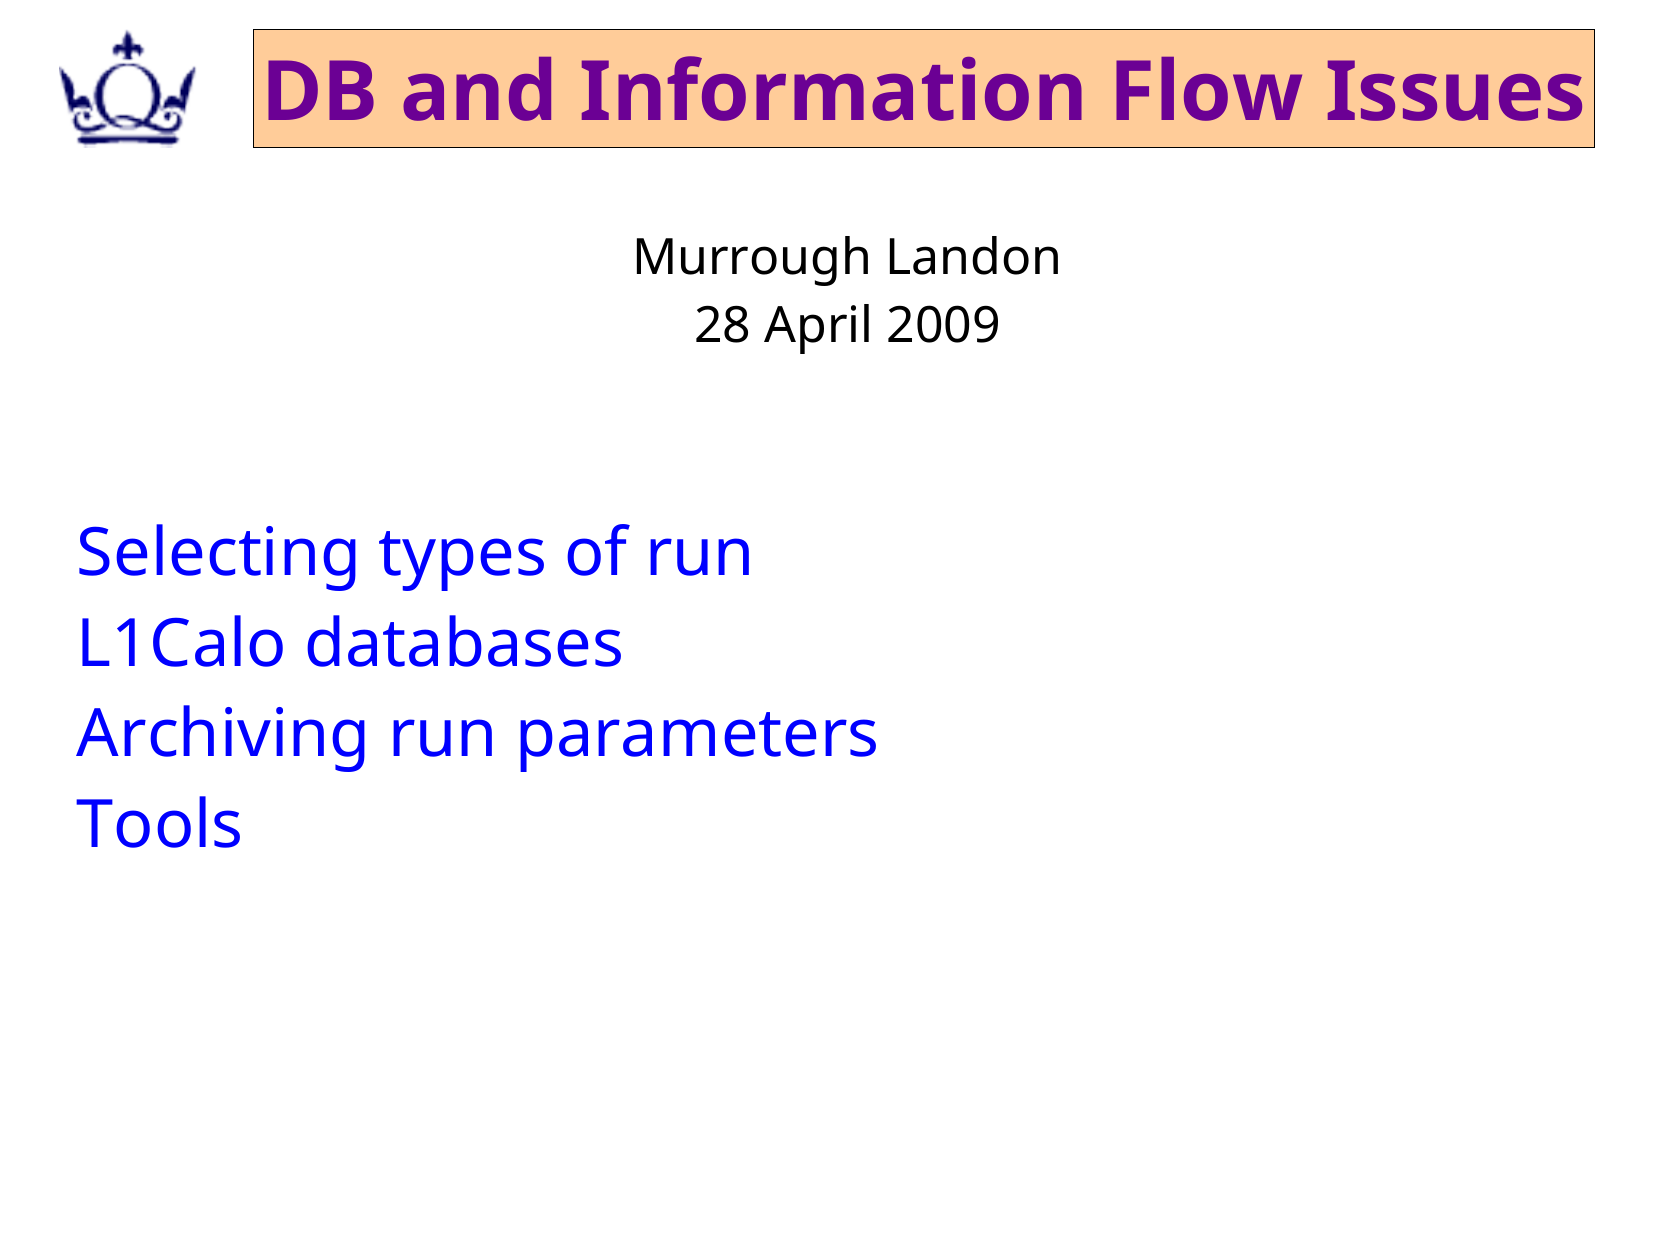

# DB and Information Flow Issues
Murrough Landon
28 April 2009
Selecting types of run
L1Calo databases
Archiving run parameters
Tools